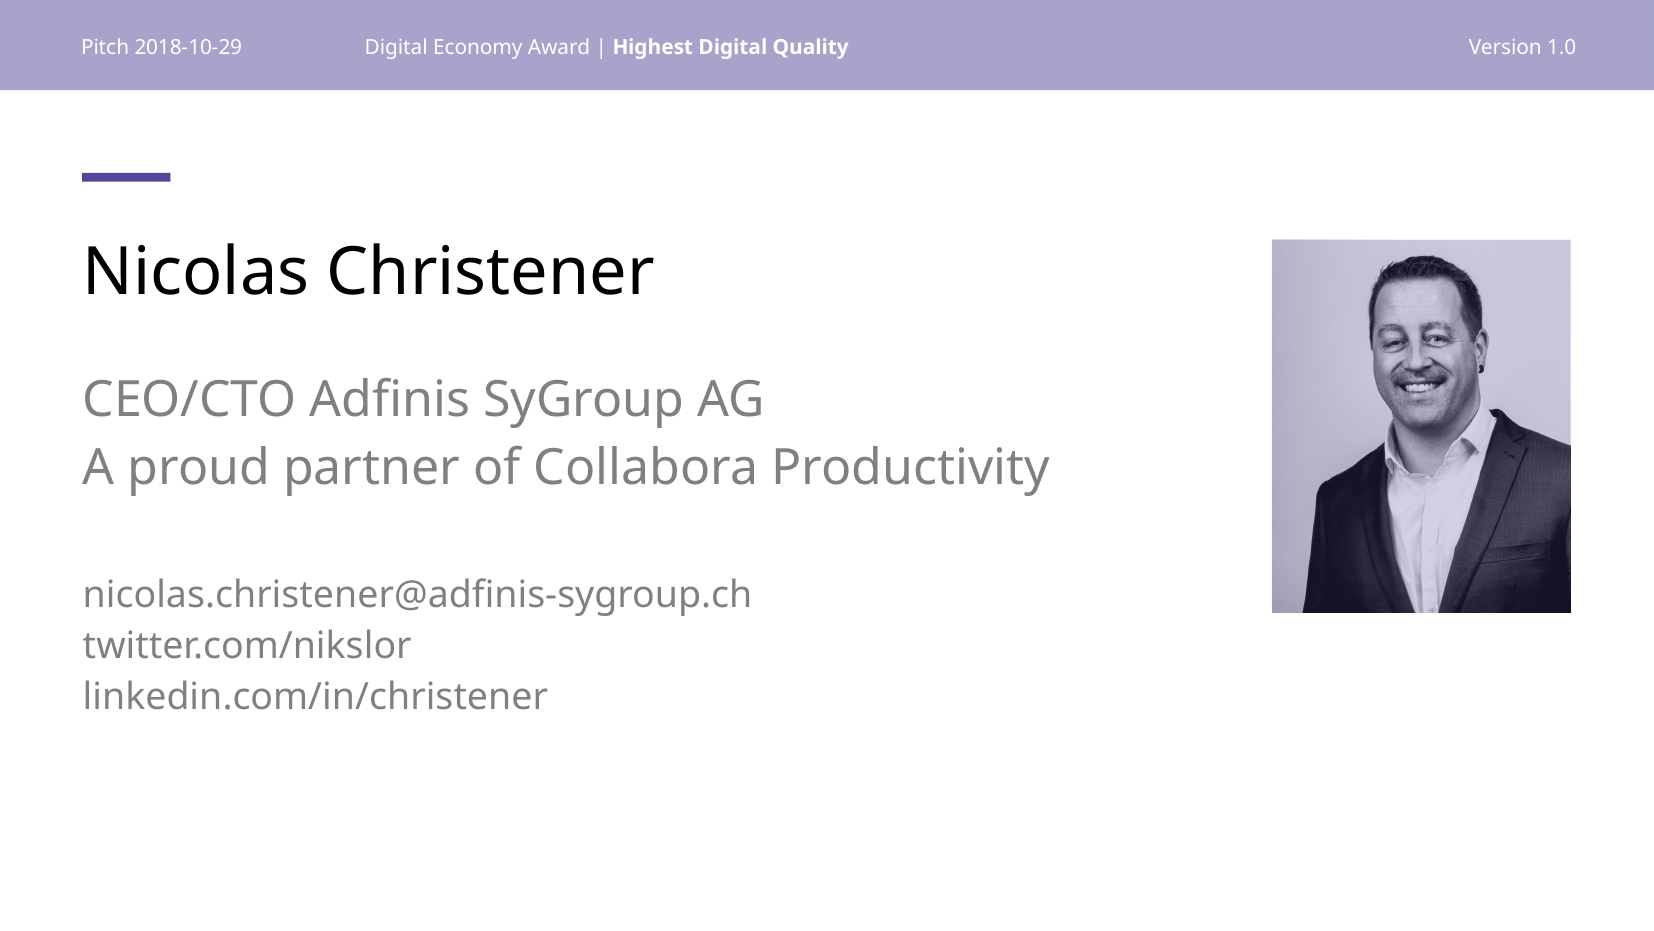

# Nicolas Christener
CEO/CTO Adfinis SyGroup AG
A proud partner of Collabora Productivity
nicolas.christener@adfinis-sygroup.ch
twitter.com/nikslor
linkedin.com/in/christener